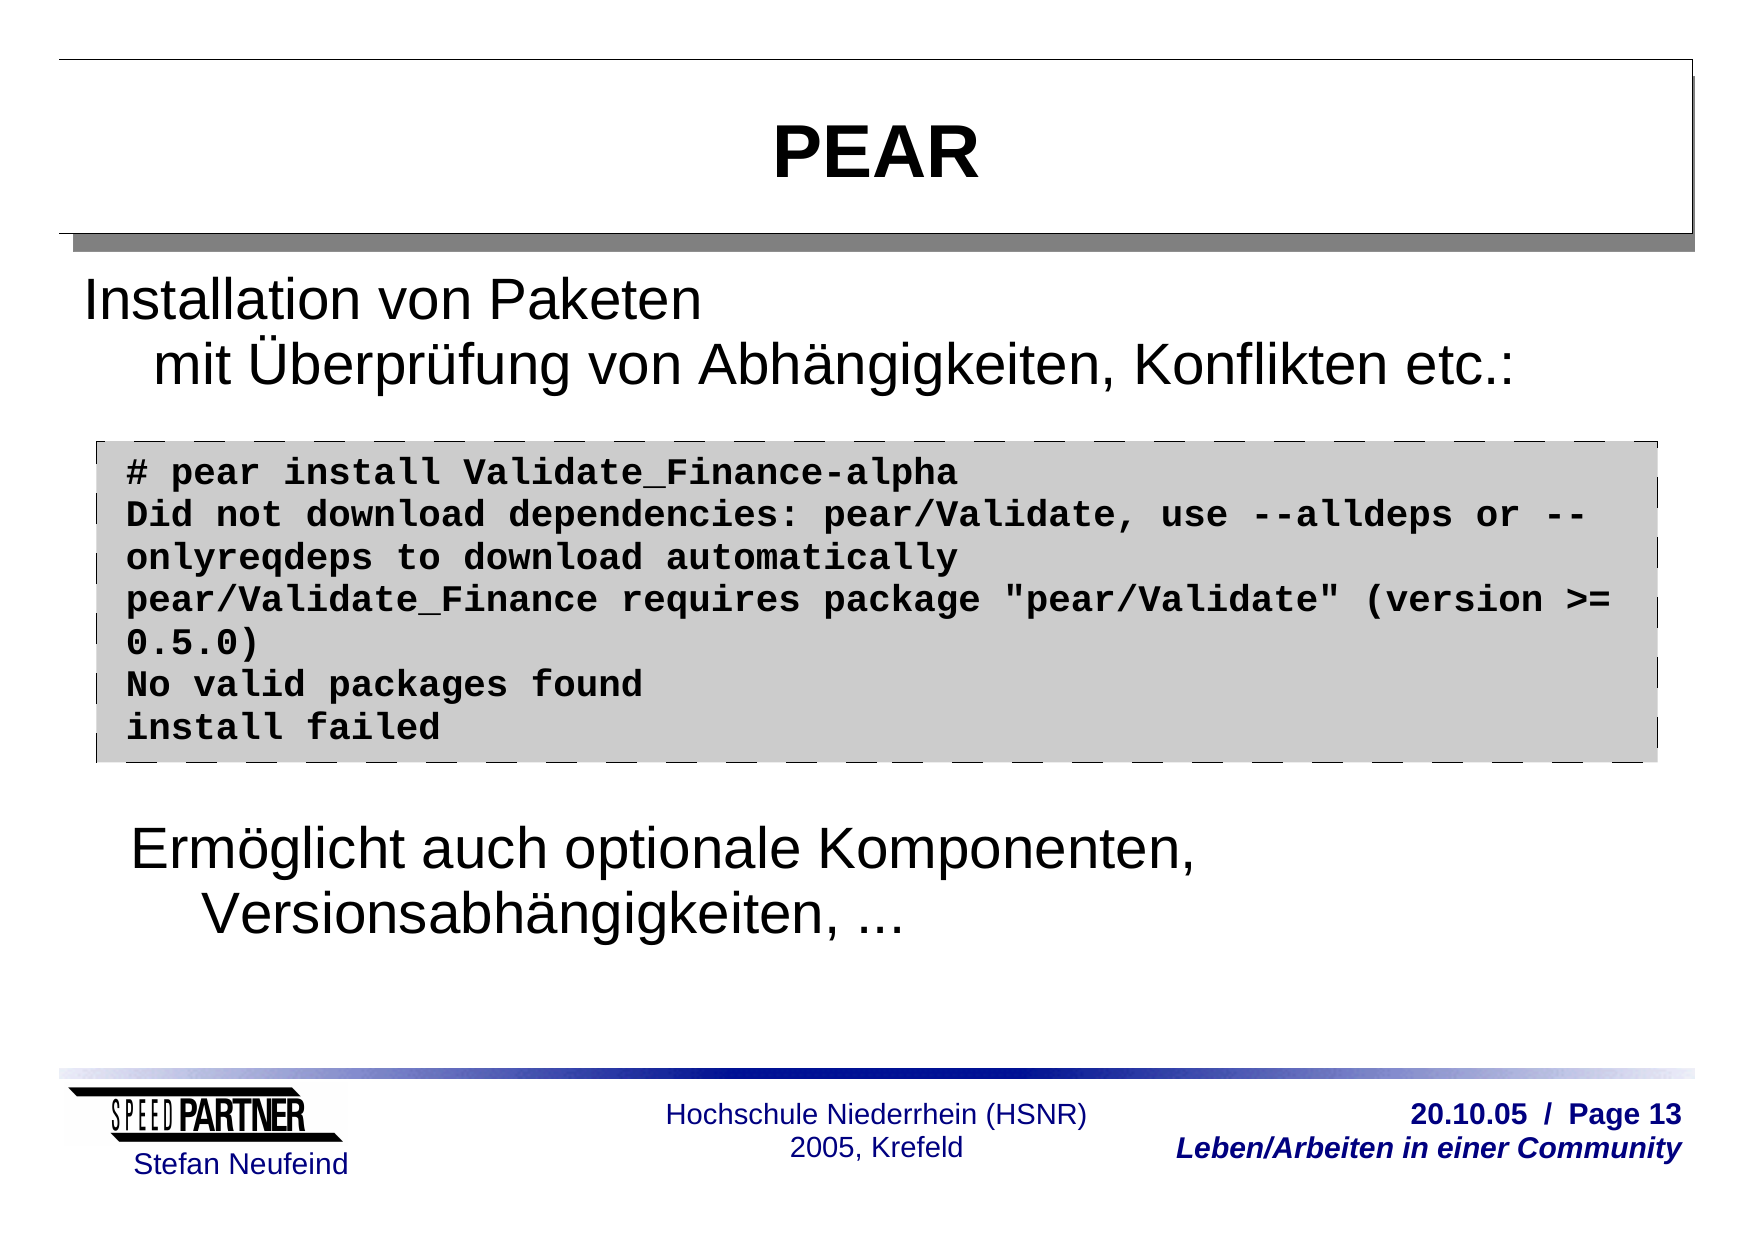

# PEAR
Installation von Paketen
mit Überprüfung von Abhängigkeiten, Konflikten etc.:
Ermöglicht auch optionale Komponenten, Versionsabhängigkeiten, ...
# pear install Validate_Finance-alpha
Did not download dependencies: pear/Validate, use --alldeps or --onlyreqdeps to download automatically
pear/Validate_Finance requires package "pear/Validate" (version >= 0.5.0)
No valid packages found
install failed